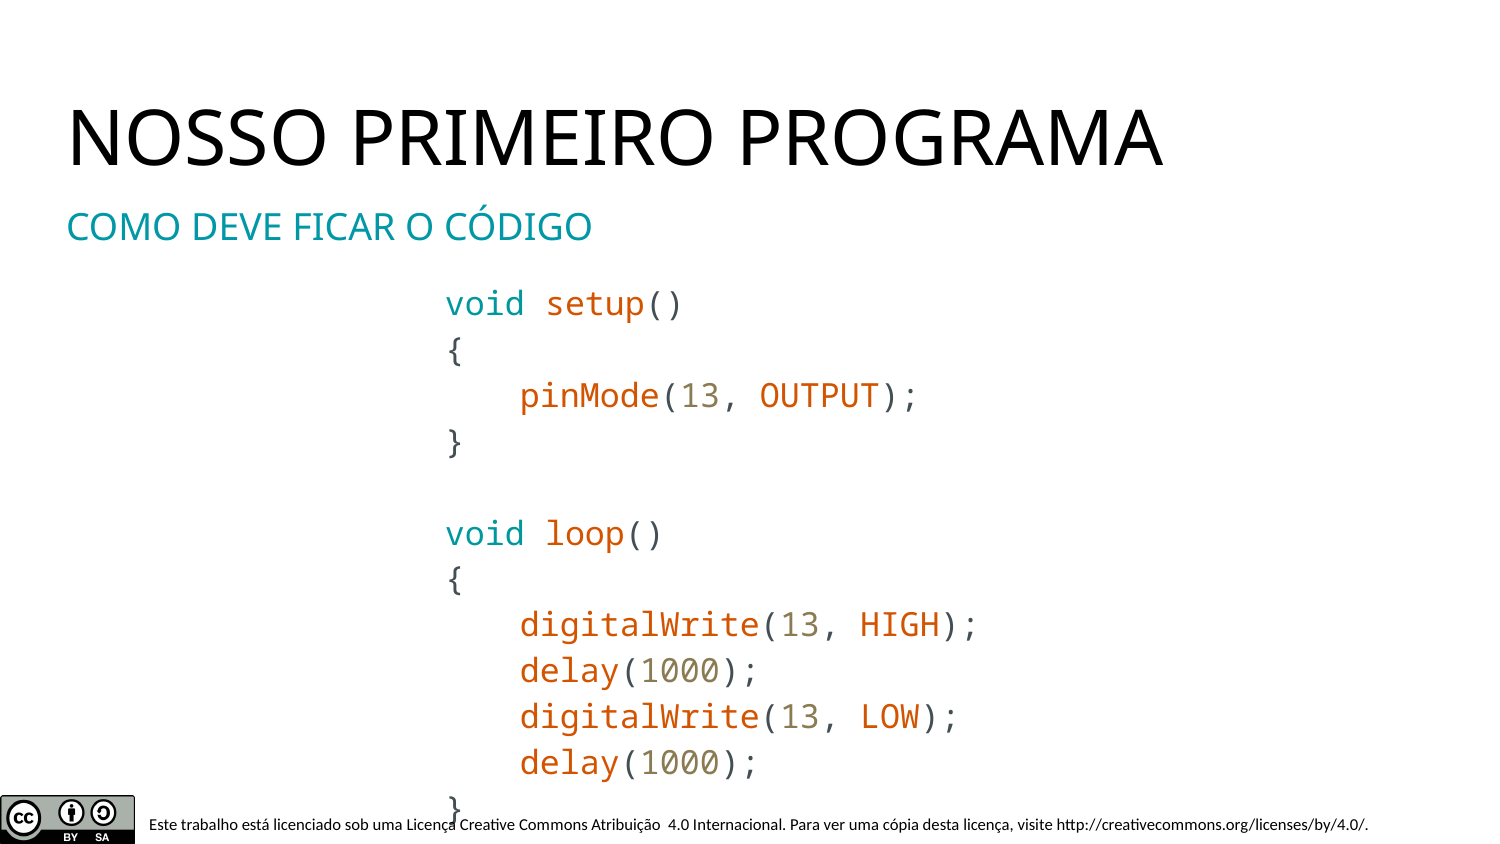

# NOSSO PRIMEIRO PROGRAMA
COMO DEVE FICAR O CÓDIGO
void setup()
{
	pinMode(13, OUTPUT);
}
void loop()
{
	digitalWrite(13, HIGH);
	delay(1000);
	digitalWrite(13, LOW);
	delay(1000);
}
Este trabalho está licenciado sob uma Licença Creative Commons Atribuição 4.0 Internacional. Para ver uma cópia desta licença, visite http://creativecommons.org/licenses/by/4.0/.